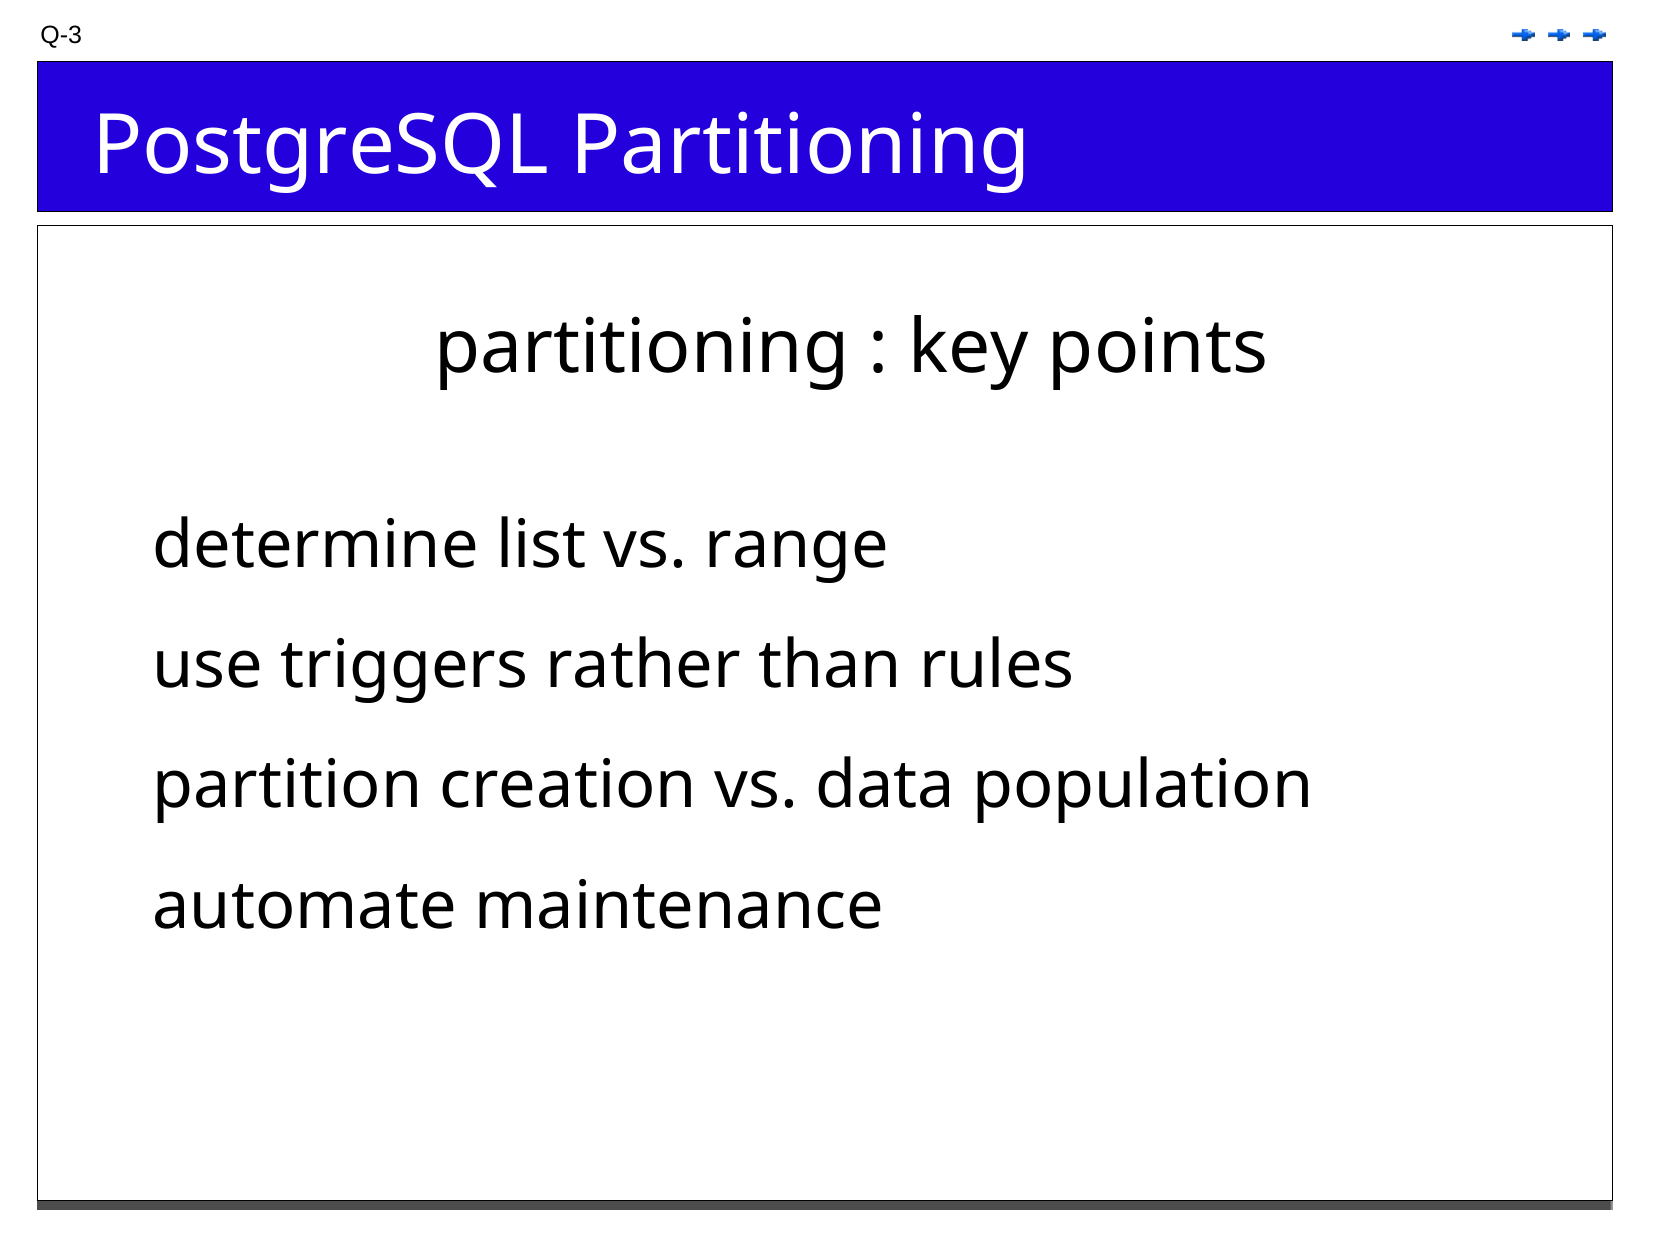

Q-3
PostgreSQL Partitioning
partitioning : key points
 determine list vs. range
 use triggers rather than rules
 partition creation vs. data population
 automate maintenance